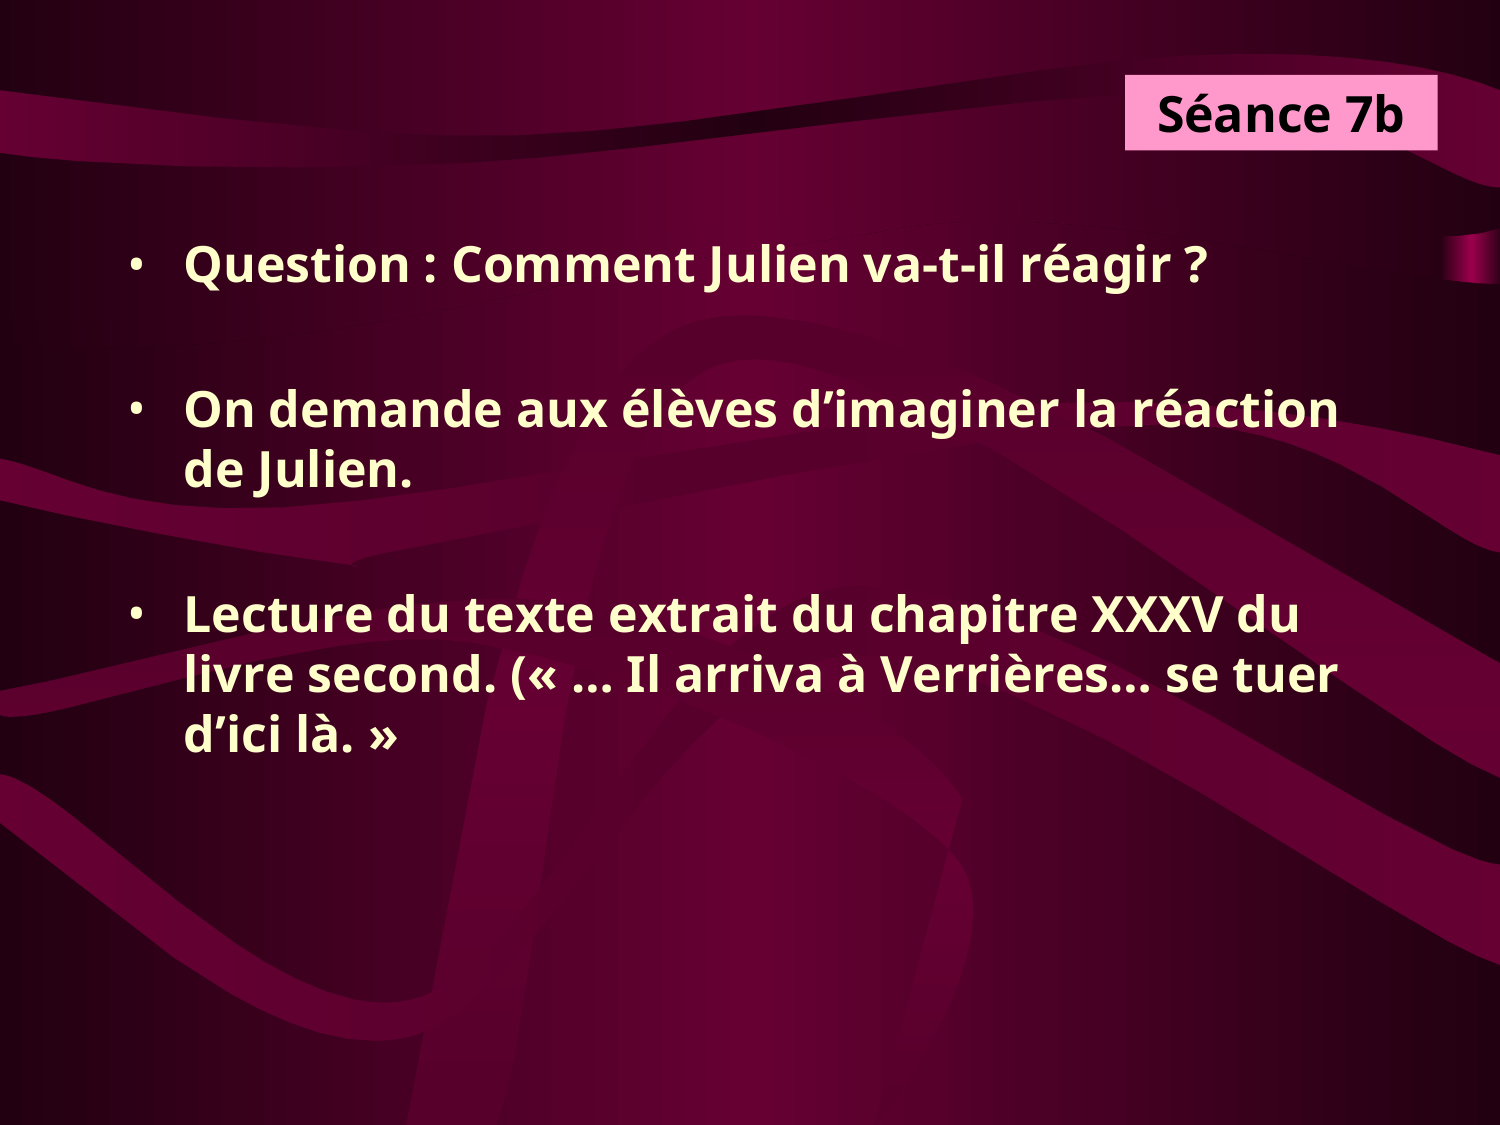

Séance 7b
# Question : Comment Julien va-t-il réagir ?
On demande aux élèves d’imaginer la réaction de Julien.
Lecture du texte extrait du chapitre XXXV du livre second. (« … Il arriva à Verrières… se tuer d’ici là. »